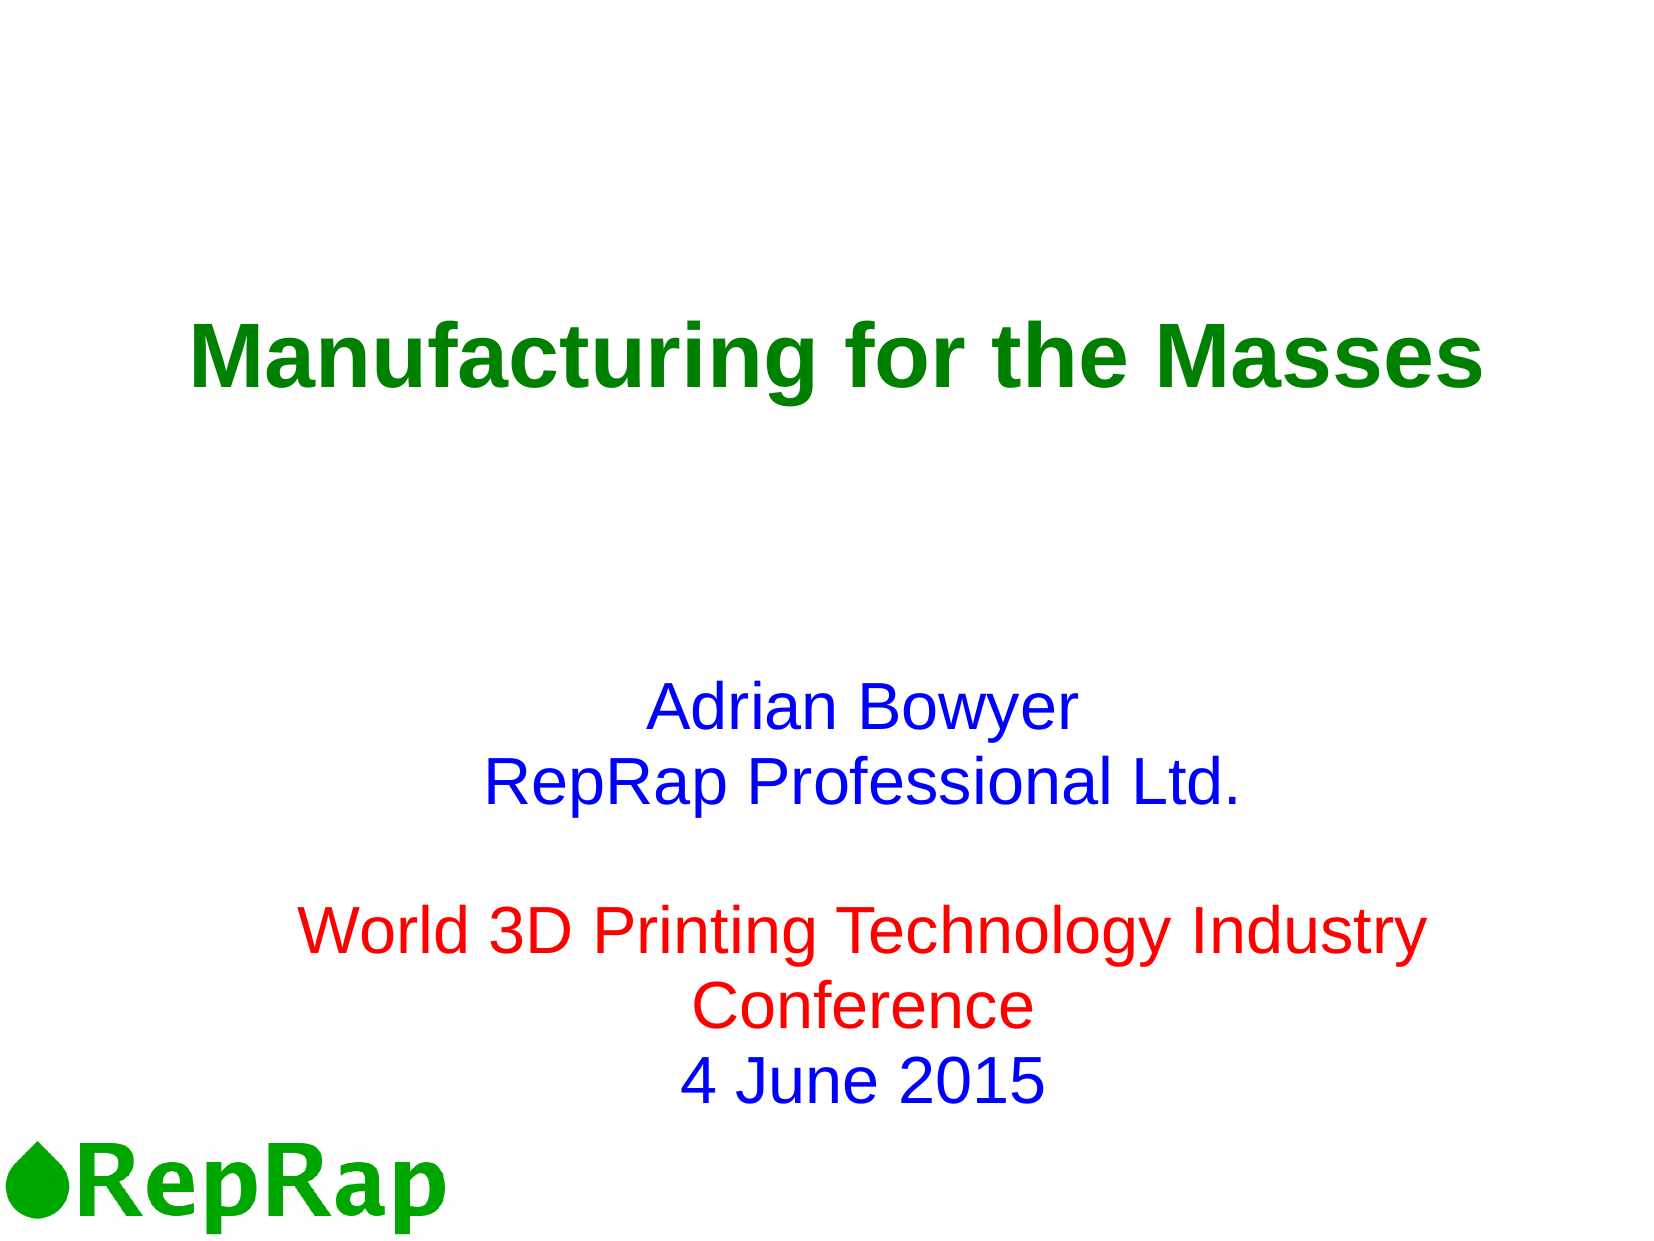

# Manufacturing for the Masses
Adrian Bowyer
RepRap Professional Ltd.
World 3D Printing Technology Industry Conference
4 June 2015